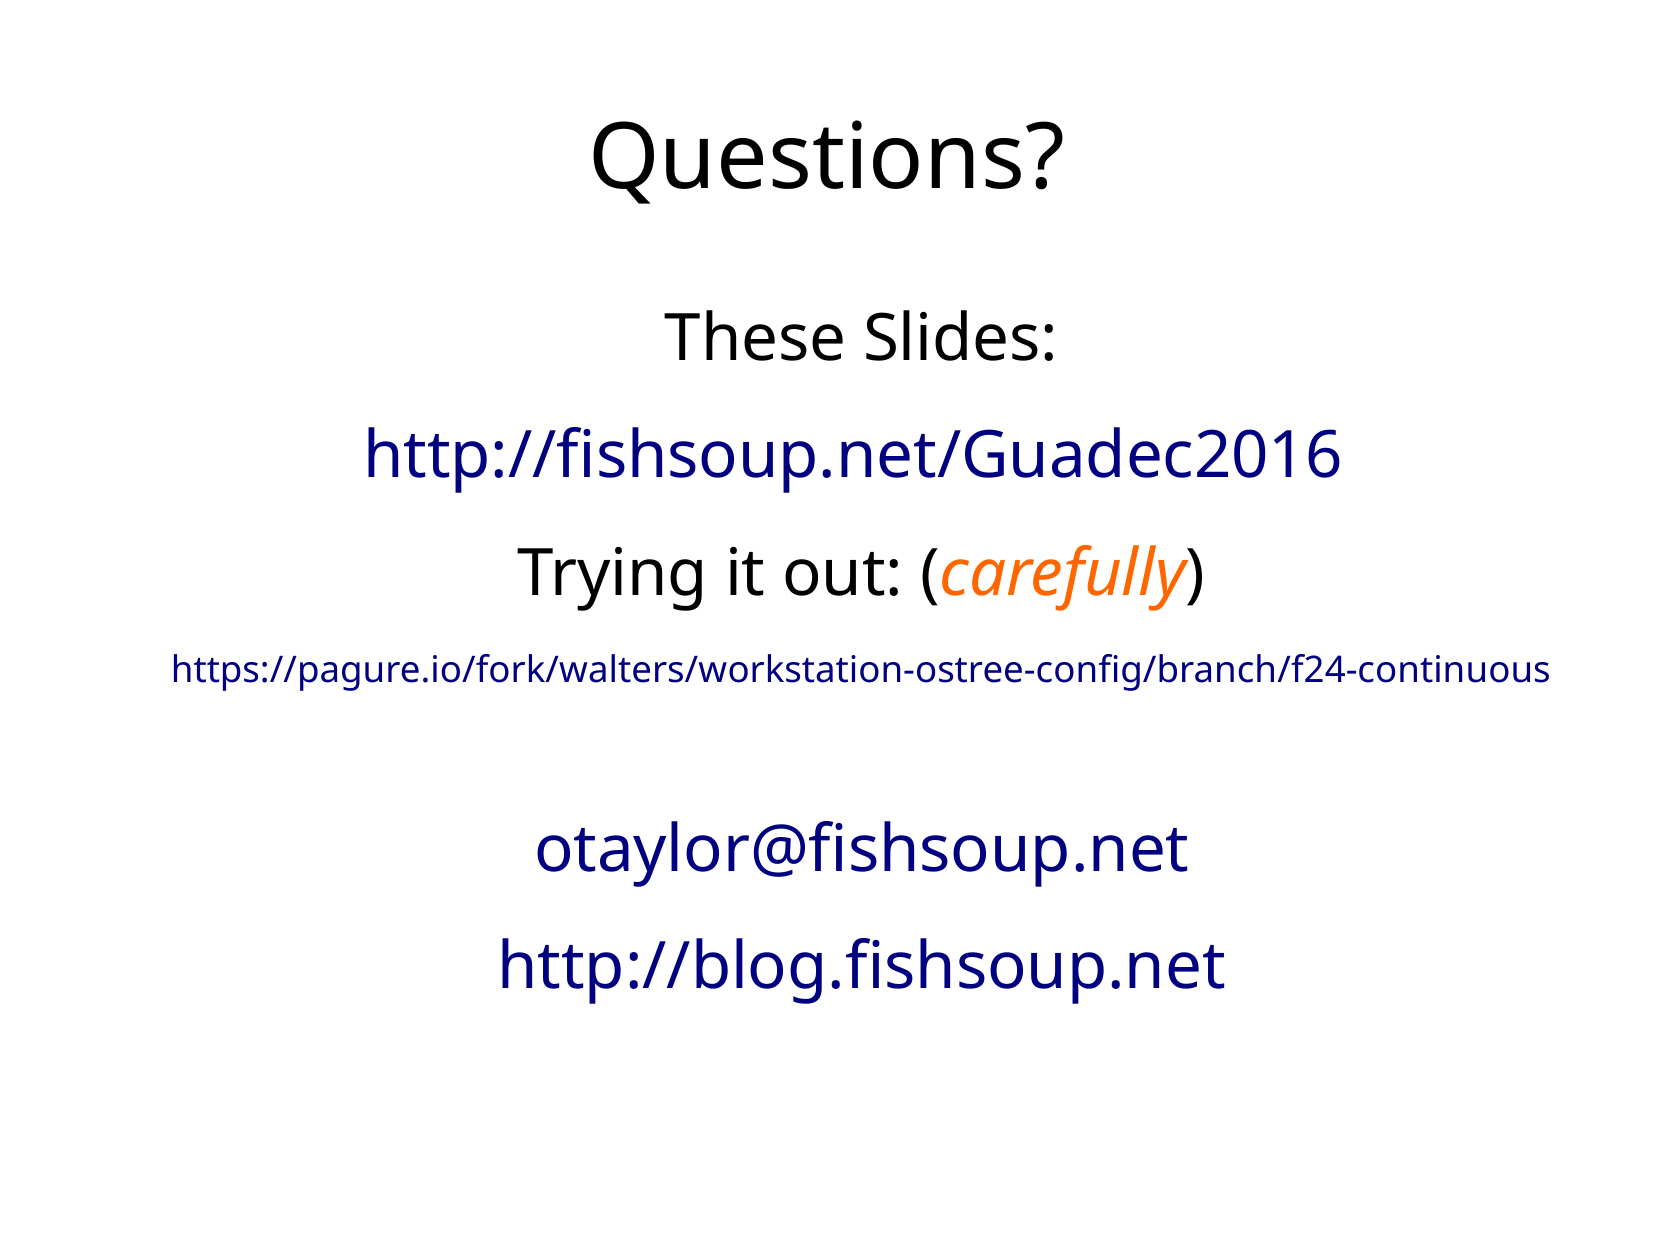

# Questions?
These Slides:
http://fishsoup.net/Guadec2016
Trying it out: (carefully)
https://pagure.io/fork/walters/workstation-ostree-config/branch/f24-continuous
otaylor@fishsoup.net
http://blog.fishsoup.net